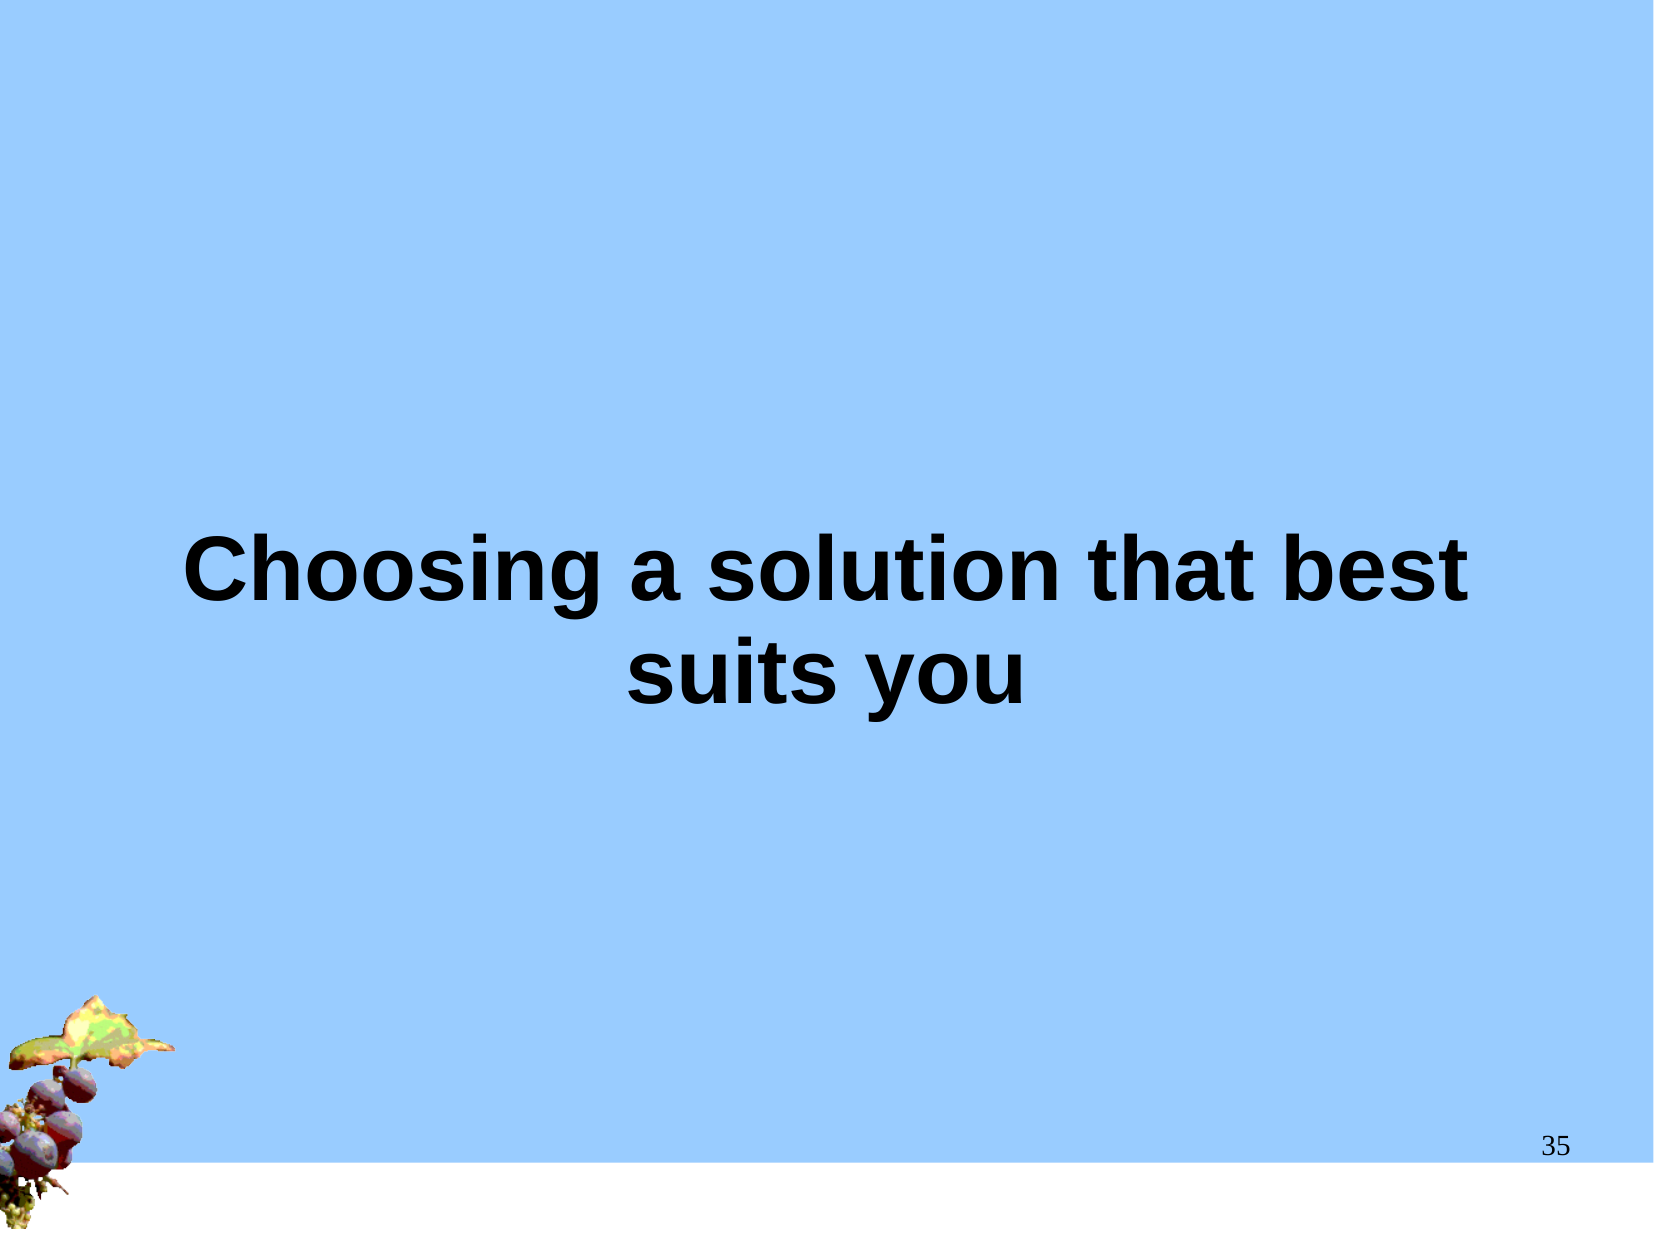

# Choosing a solution that best suits you
35